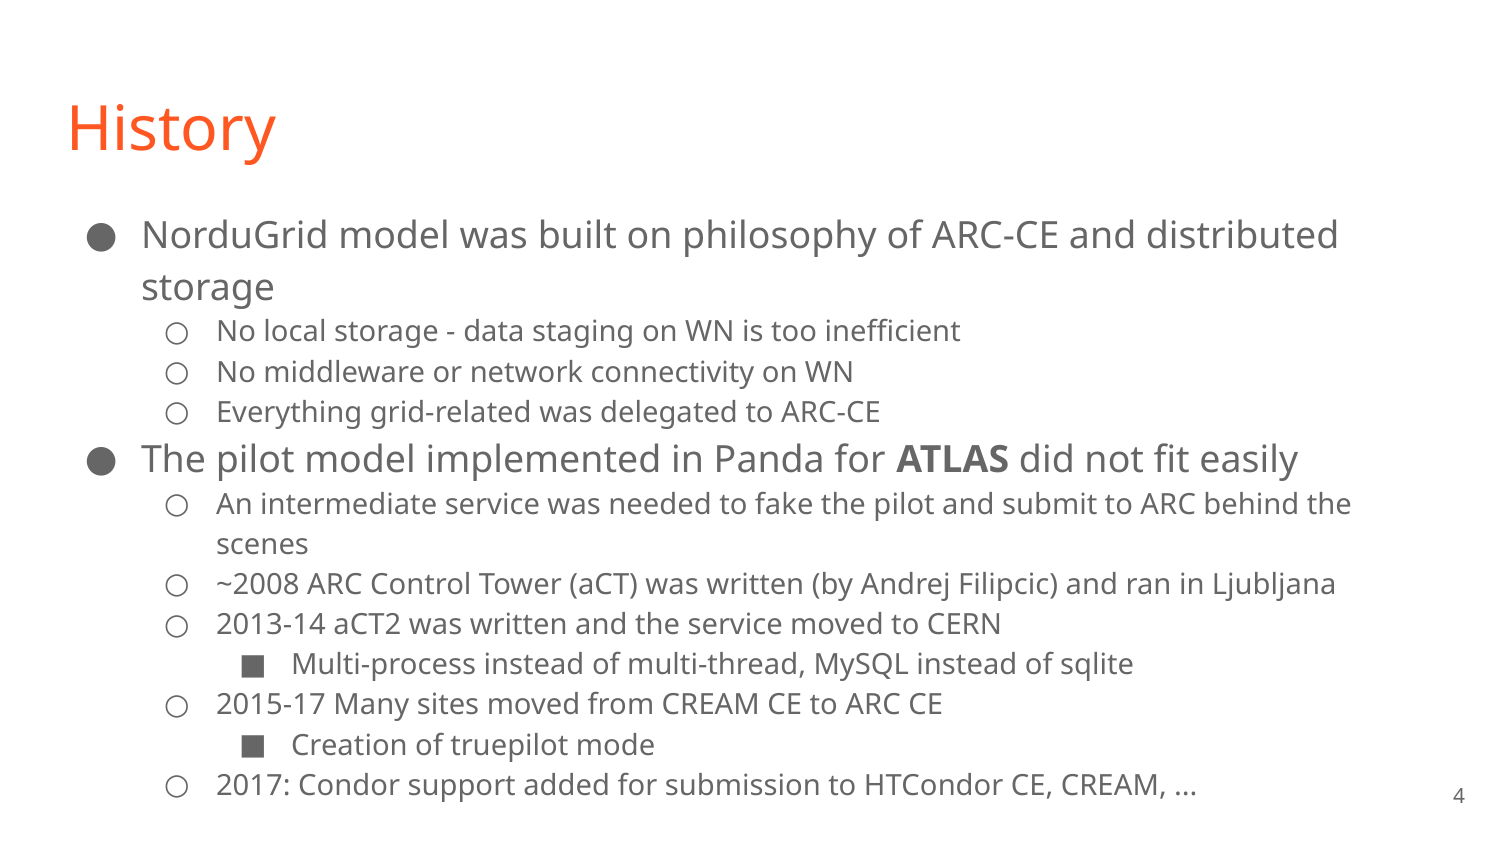

# History
NorduGrid model was built on philosophy of ARC-CE and distributed storage
No local storage - data staging on WN is too inefficient
No middleware or network connectivity on WN
Everything grid-related was delegated to ARC-CE
The pilot model implemented in Panda for ATLAS did not fit easily
An intermediate service was needed to fake the pilot and submit to ARC behind the scenes
~2008 ARC Control Tower (aCT) was written (by Andrej Filipcic) and ran in Ljubljana
2013-14 aCT2 was written and the service moved to CERN
Multi-process instead of multi-thread, MySQL instead of sqlite
2015-17 Many sites moved from CREAM CE to ARC CE
Creation of truepilot mode
2017: Condor support added for submission to HTCondor CE, CREAM, ...